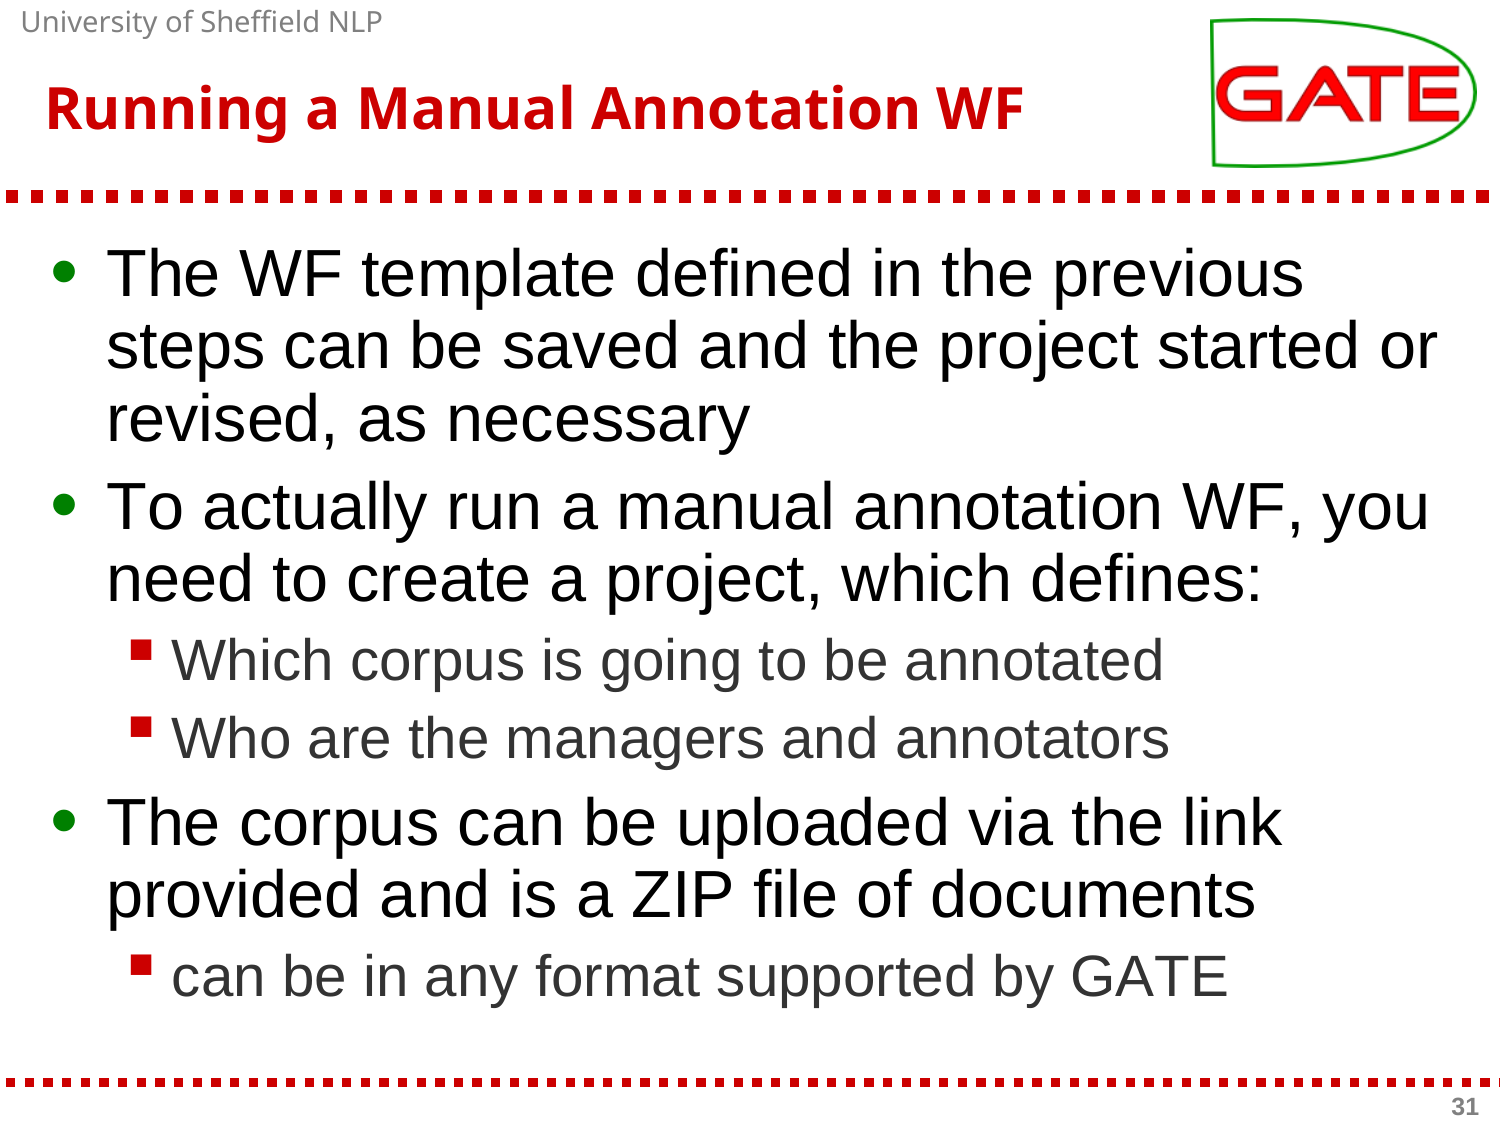

# Running a Manual Annotation WF
The WF template defined in the previous steps can be saved and the project started or revised, as necessary
To actually run a manual annotation WF, you need to create a project, which defines:
Which corpus is going to be annotated
Who are the managers and annotators
The corpus can be uploaded via the link provided and is a ZIP file of documents
can be in any format supported by GATE